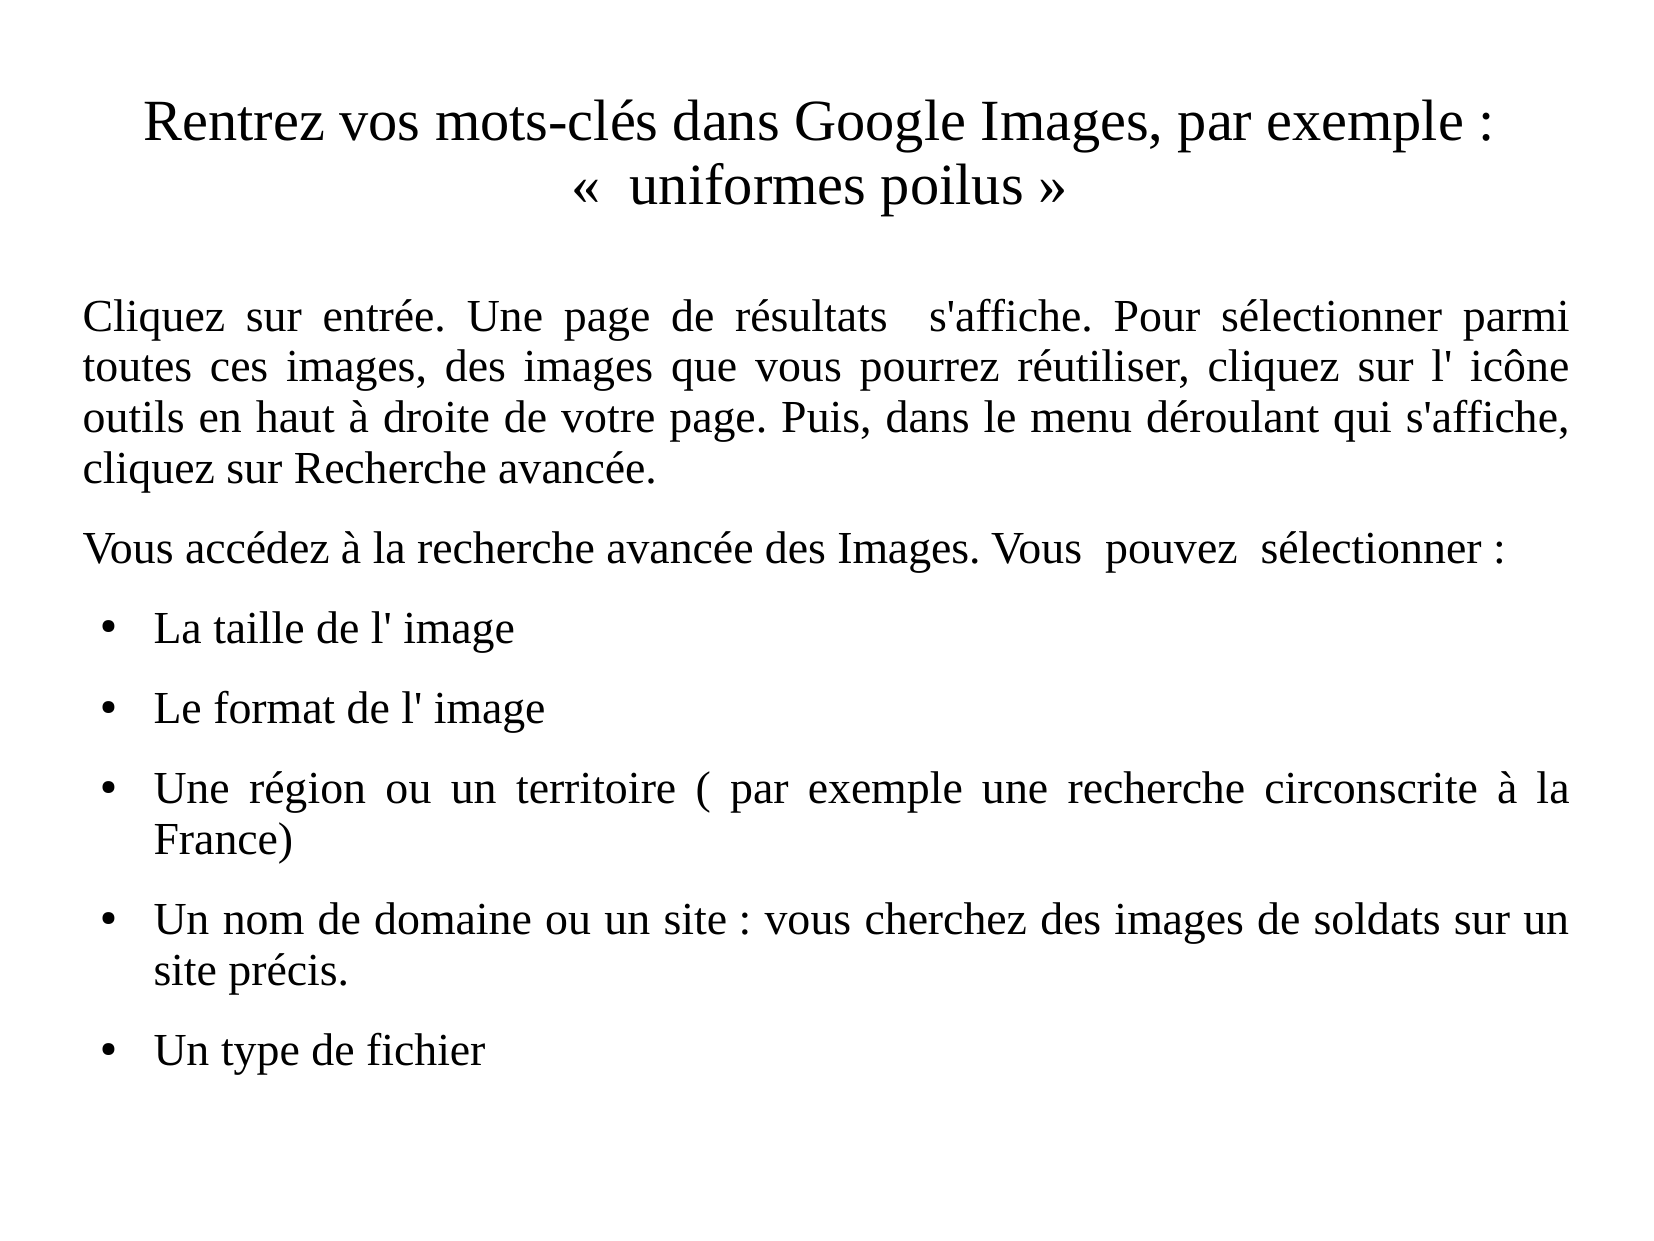

# Rentrez vos mots-clés dans Google Images, par exemple : «  uniformes poilus »
Cliquez sur entrée. Une page de résultats s'affiche. Pour sélectionner parmi toutes ces images, des images que vous pourrez réutiliser, cliquez sur l' icône outils en haut à droite de votre page. Puis, dans le menu déroulant qui s'affiche, cliquez sur Recherche avancée.
Vous accédez à la recherche avancée des Images. Vous pouvez sélectionner :
La taille de l' image
Le format de l' image
Une région ou un territoire ( par exemple une recherche circonscrite à la France)
Un nom de domaine ou un site : vous cherchez des images de soldats sur un site précis.
Un type de fichier